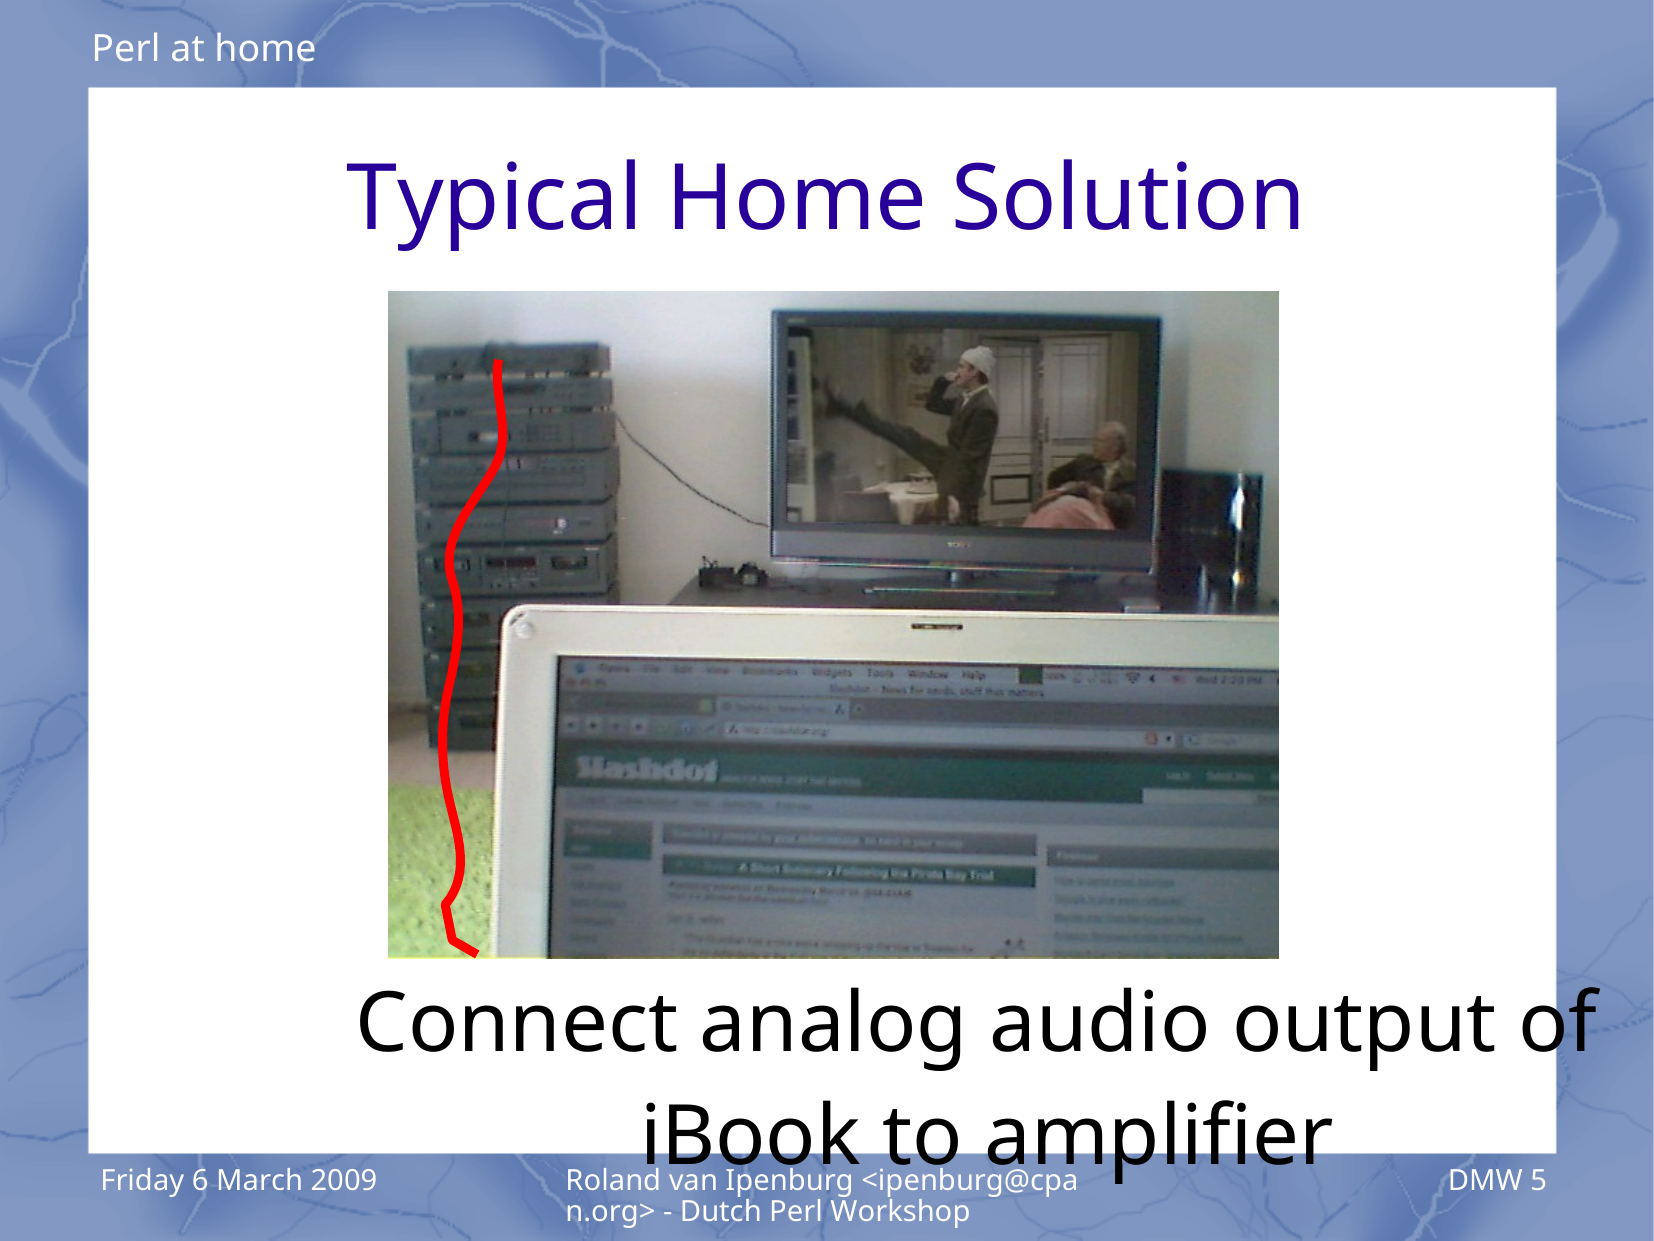

# Typical Home Solution
Connect analog audio output of
iBook to amplifier
Friday 6 March 2009
Roland van Ipenburg <ipenburg@cpan.org> - Dutch Perl Workshop
5